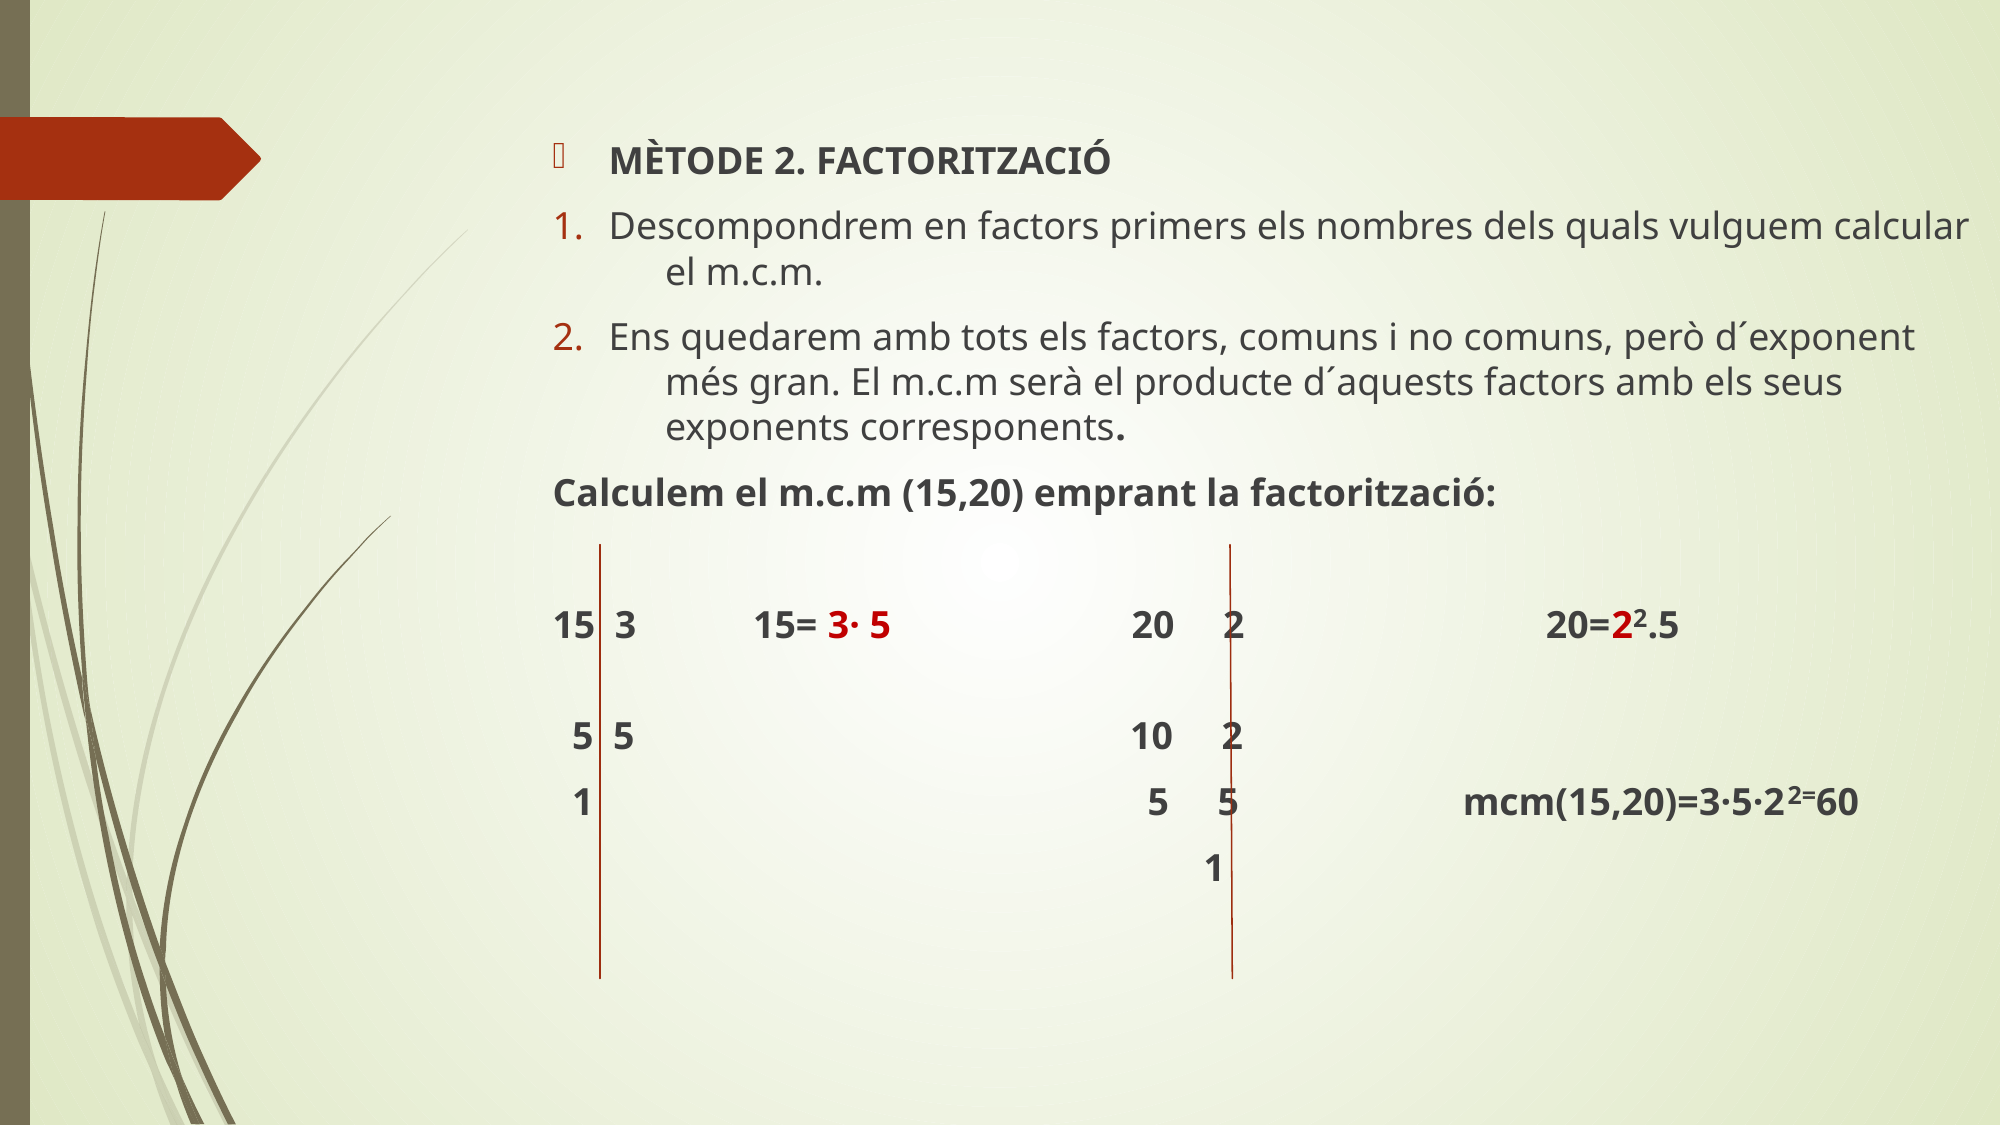

# MÈTODE 2. FACTORITZACIÓ
Descompondrem en factors primers els nombres dels quals vulguem calcular el m.c.m.
Ens quedarem amb tots els factors, comuns i no comuns, però d´exponent més gran. El m.c.m serà el producte d´aquests factors amb els seus exponents corresponents.
Calculem el m.c.m (15,20) emprant la factorització:
15 3 15= 3· 5 20 2 20=22.5
 5 5 10 2
 1 5 5 mcm(15,20)=3·5·22=60
 1